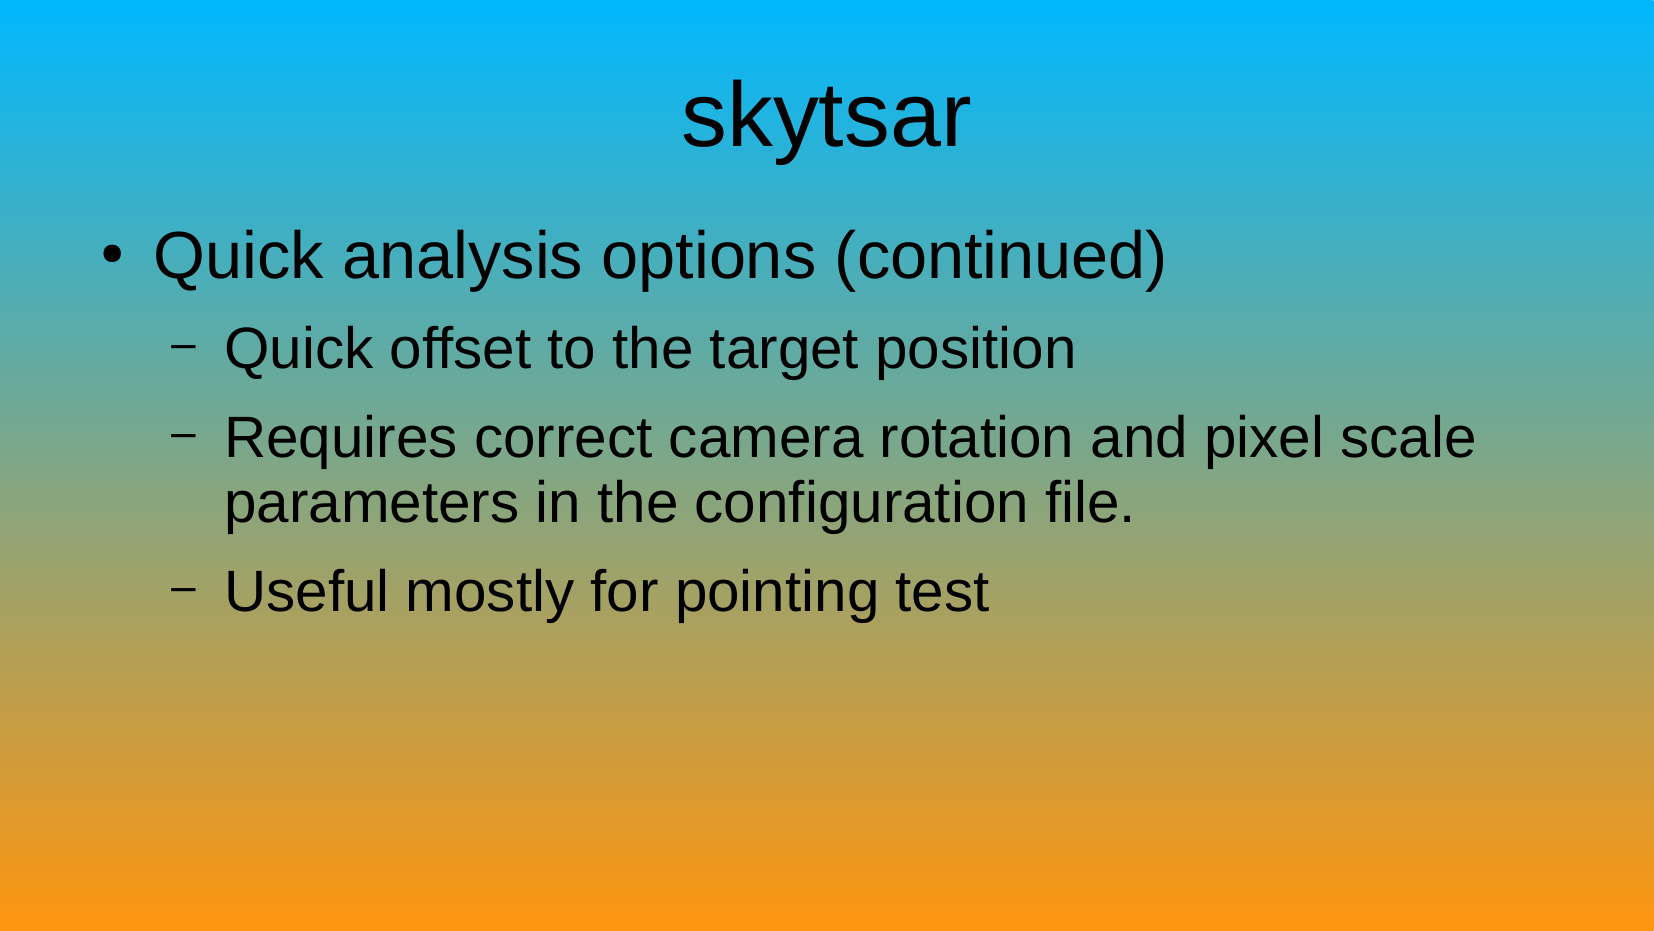

# skytsar
Quick analysis options (continued)
Quick offset to the target position
Requires correct camera rotation and pixel scale parameters in the configuration file.
Useful mostly for pointing test